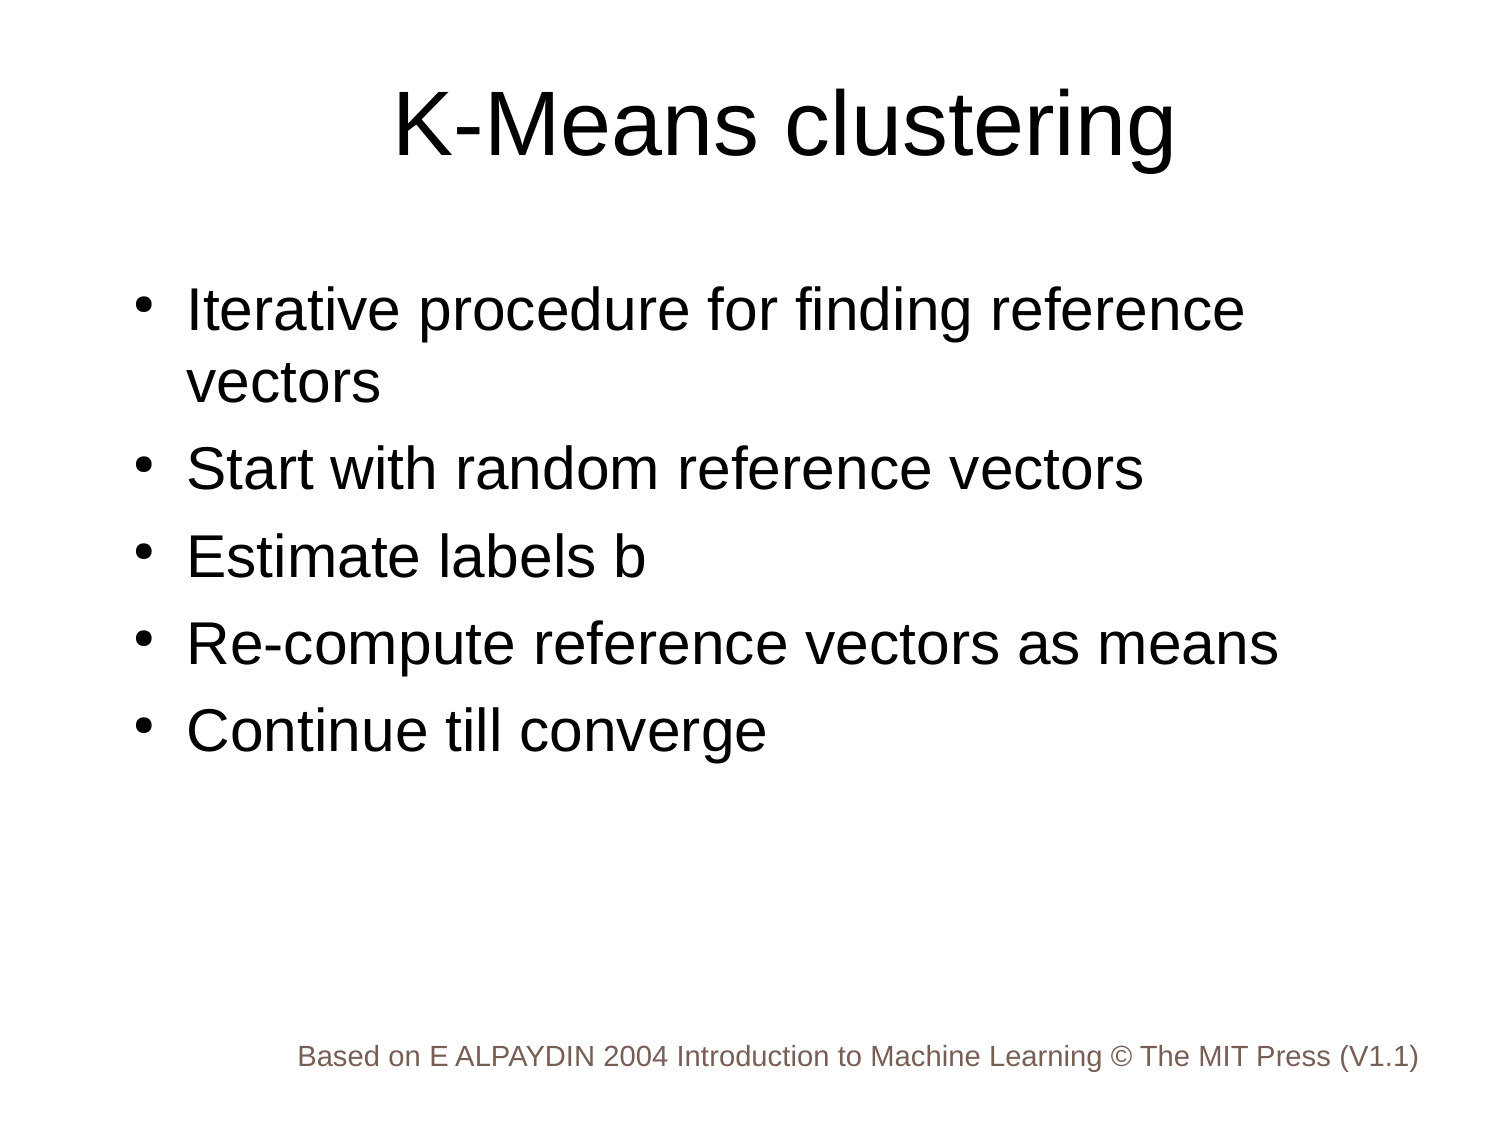

# K-Means clustering
Iterative procedure for finding reference vectors
Start with random reference vectors
Estimate labels b
Re-compute reference vectors as means
Continue till converge
Based on E ALPAYDIN 2004 Introduction to Machine Learning © The MIT Press (V1.1)